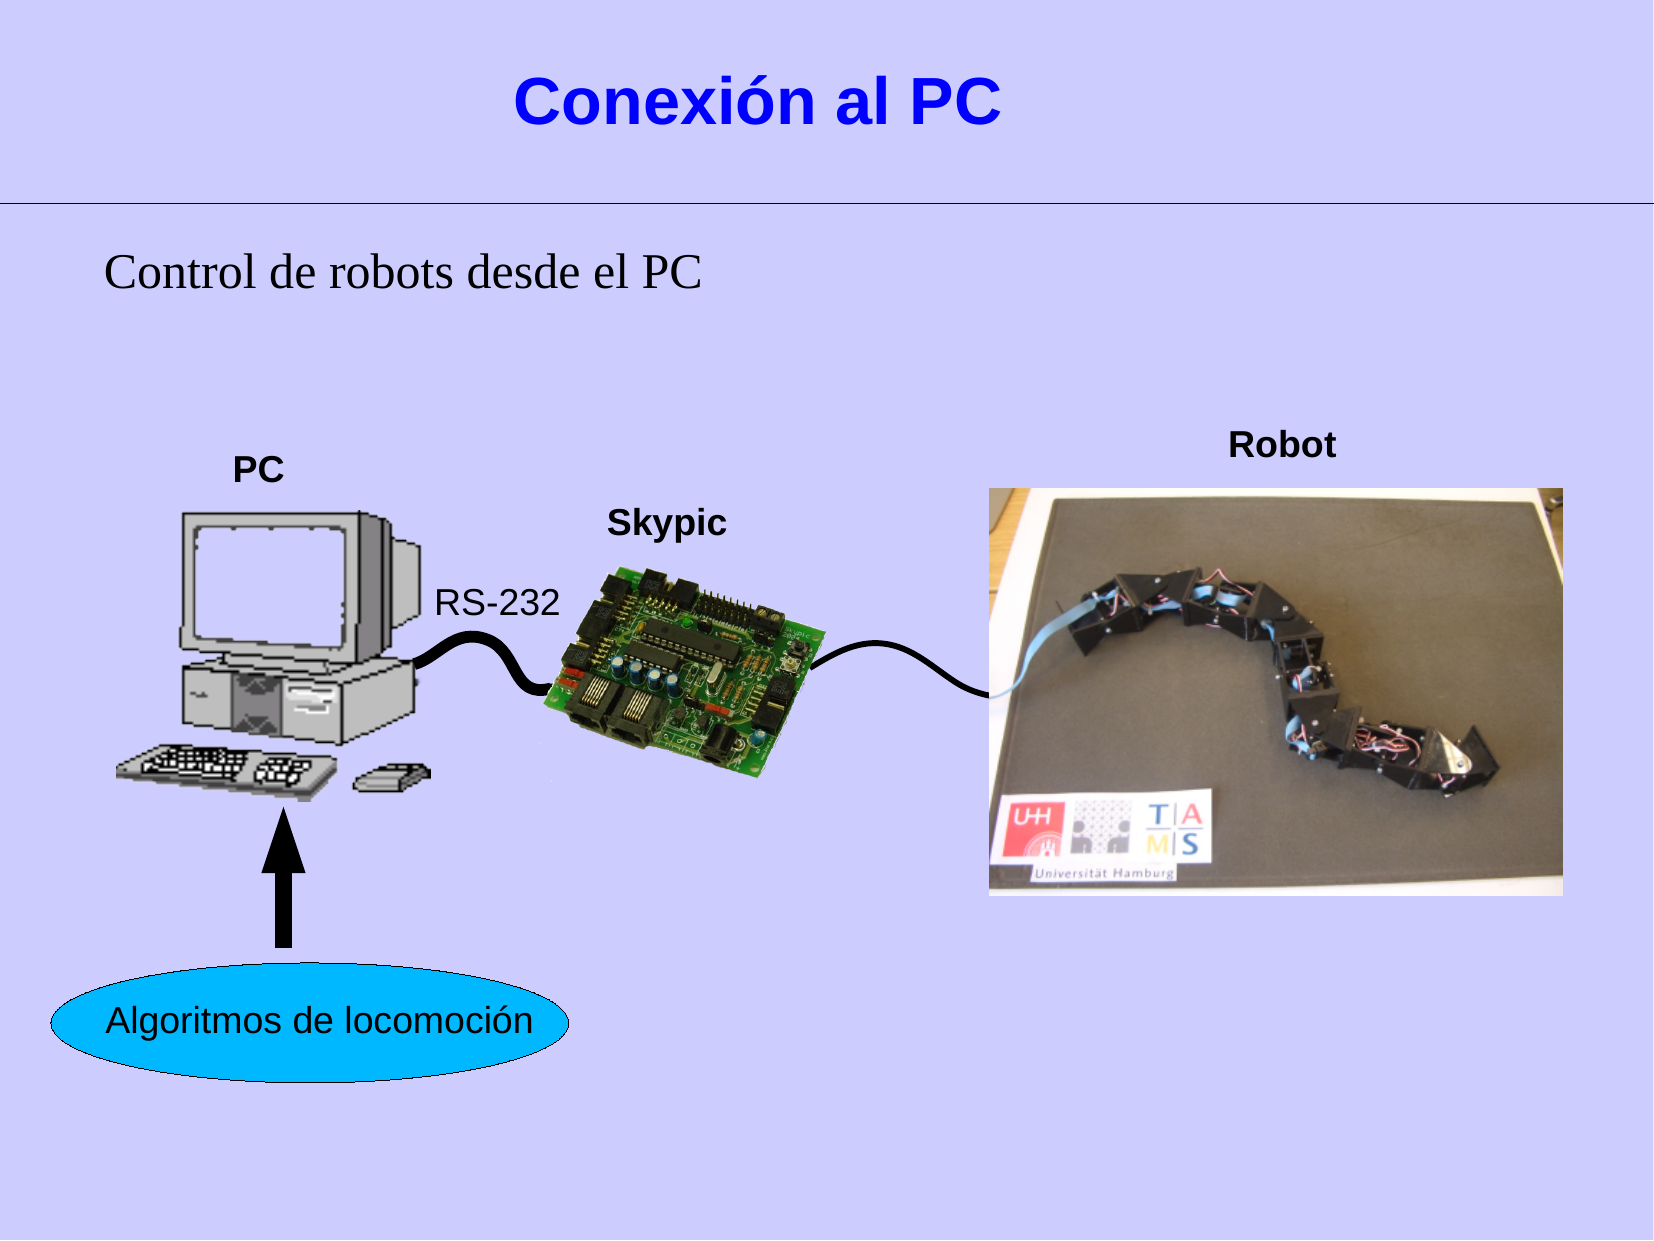

# Conexión al PC
 Control de robots desde el PC
Robot
PC
Skypic
RS-232
Algoritmos de locomoción